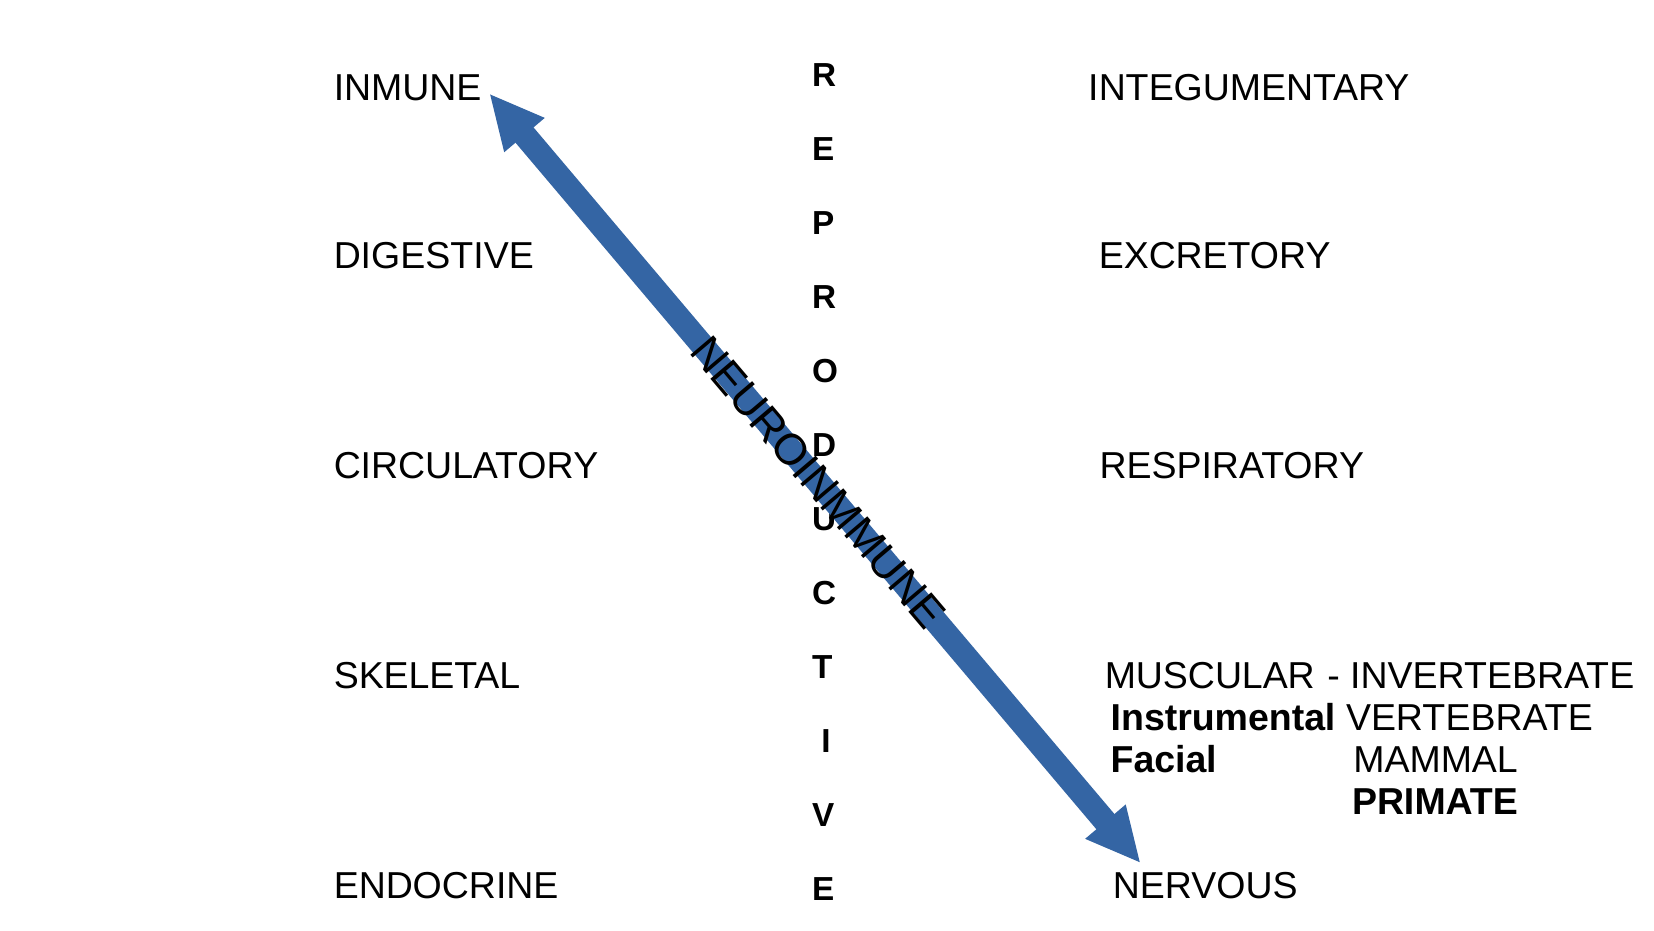

R E P R O D U C T
 I V E
INMUNE INTEGUMENTARY
DIGESTIVE EXCRETORY
CIRCULATORY RESPIRATORY
SKELETAL MUSCULAR - INVERTEBRATE
 Instrumental VERTEBRATE
 Facial MAMMAL
 PRIMATE
ENDOCRINE NERVOUS
 NEUROINMMUNE